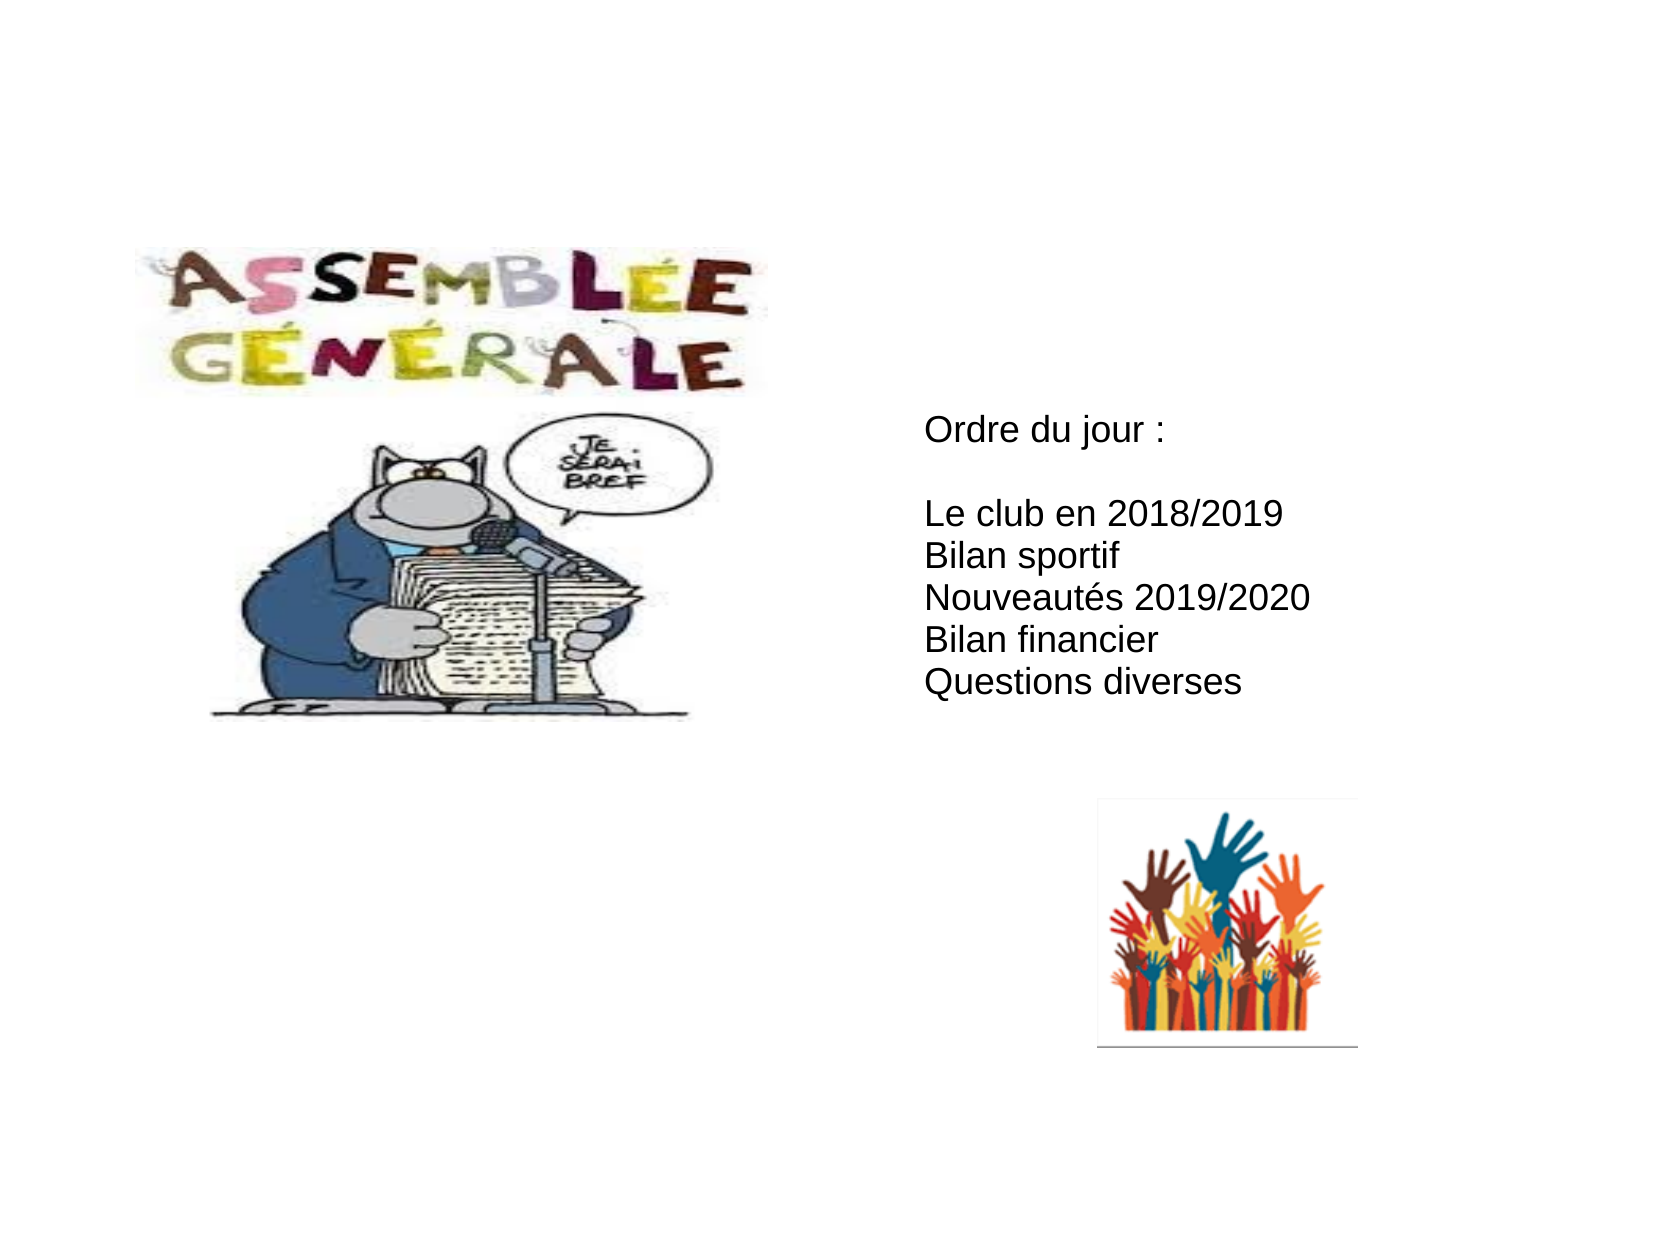

Ordre du jour :
Le club en 2018/2019
Bilan sportif
Nouveautés 2019/2020
Bilan financier
Questions diverses